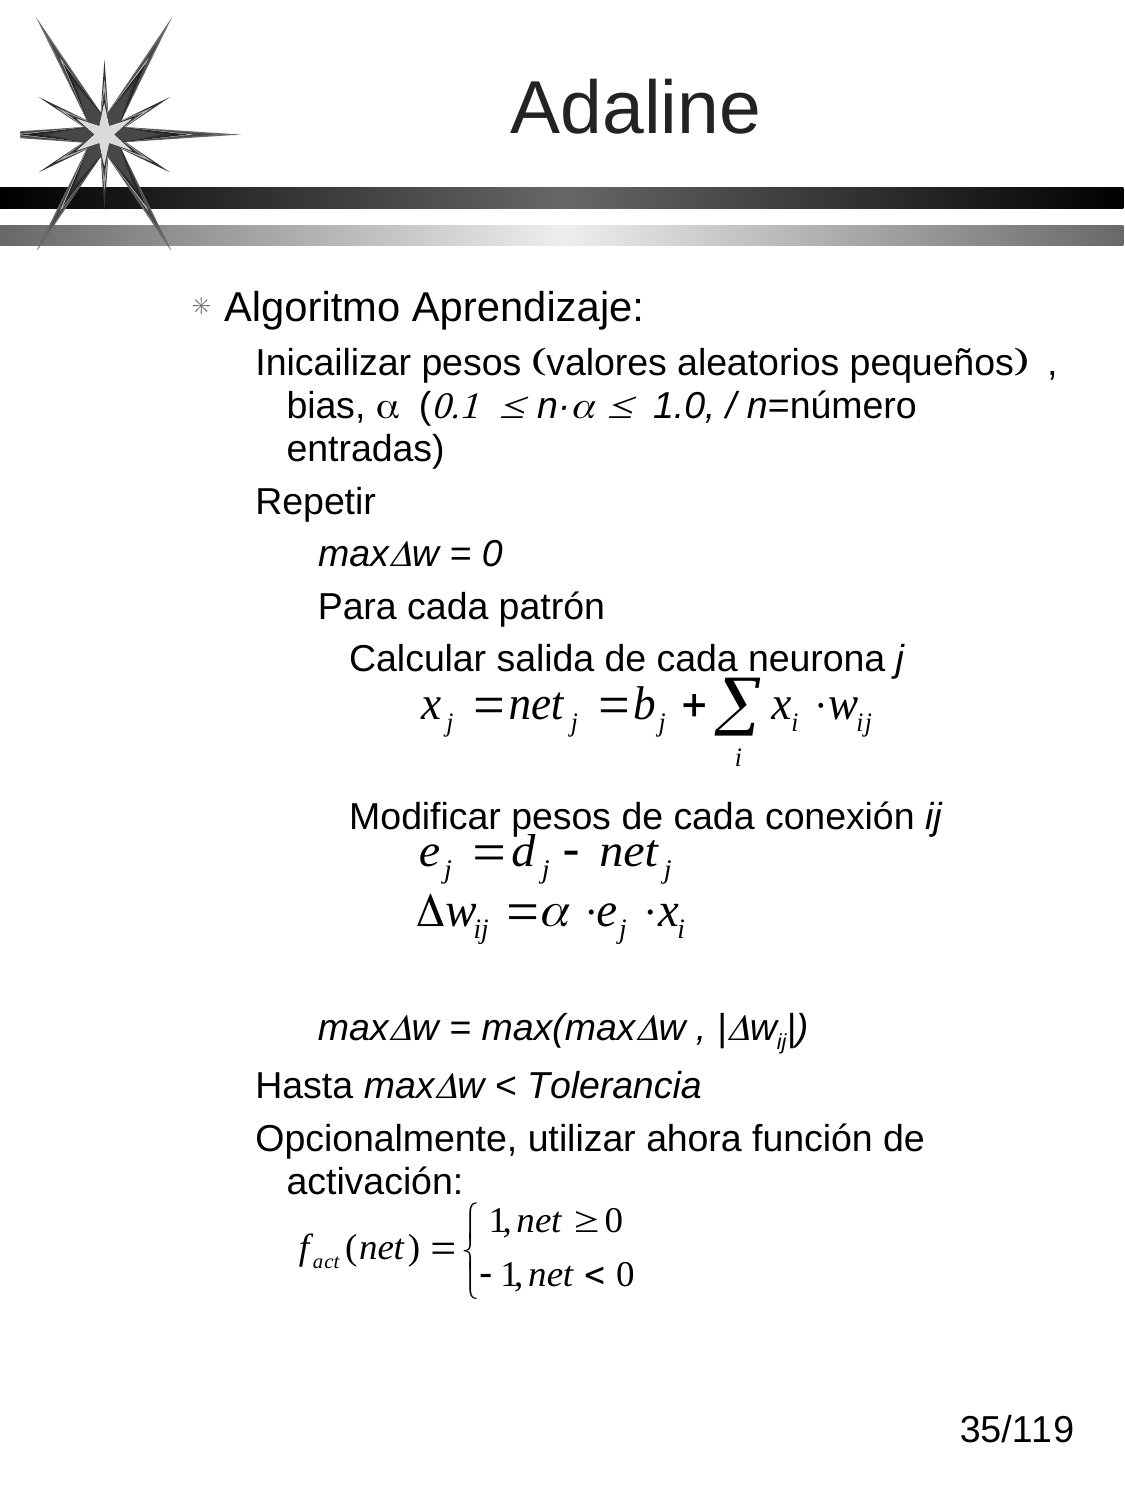

# Adaline
Algoritmo Aprendizaje:
Inicailizar pesos valores aleatorios pequeños, bias, ( n· 1.0, / n=número entradas)
Repetir
	 maxw = 0
Para cada patrón
 	Calcular salida de cada neurona j
 	Modificar pesos de cada conexión ij
maxw = max(maxw , |wij|)
Hasta maxw < Tolerancia
Opcionalmente, utilizar ahora función de activación: